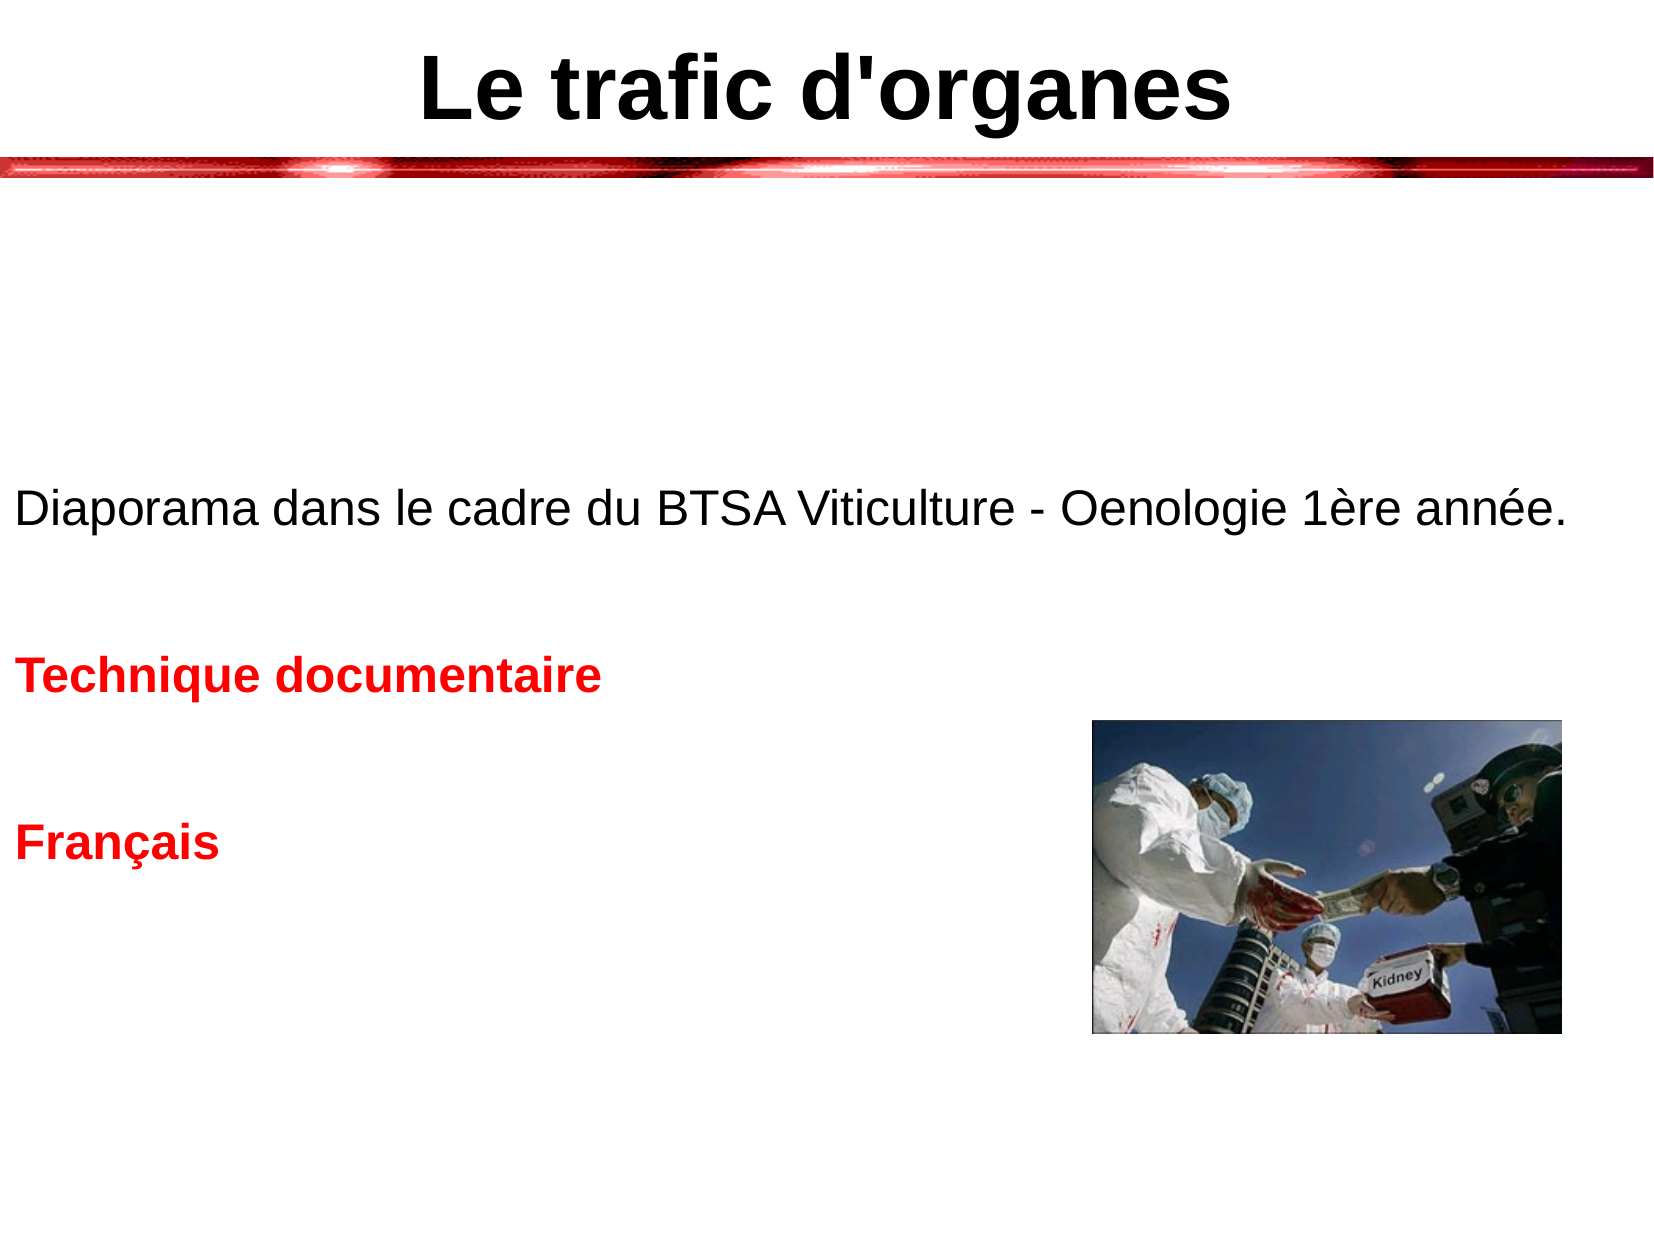

Le trafic d'organes
Diaporama dans le cadre du BTSA Viticulture - Oenologie 1ère année.
Technique documentaire
Français